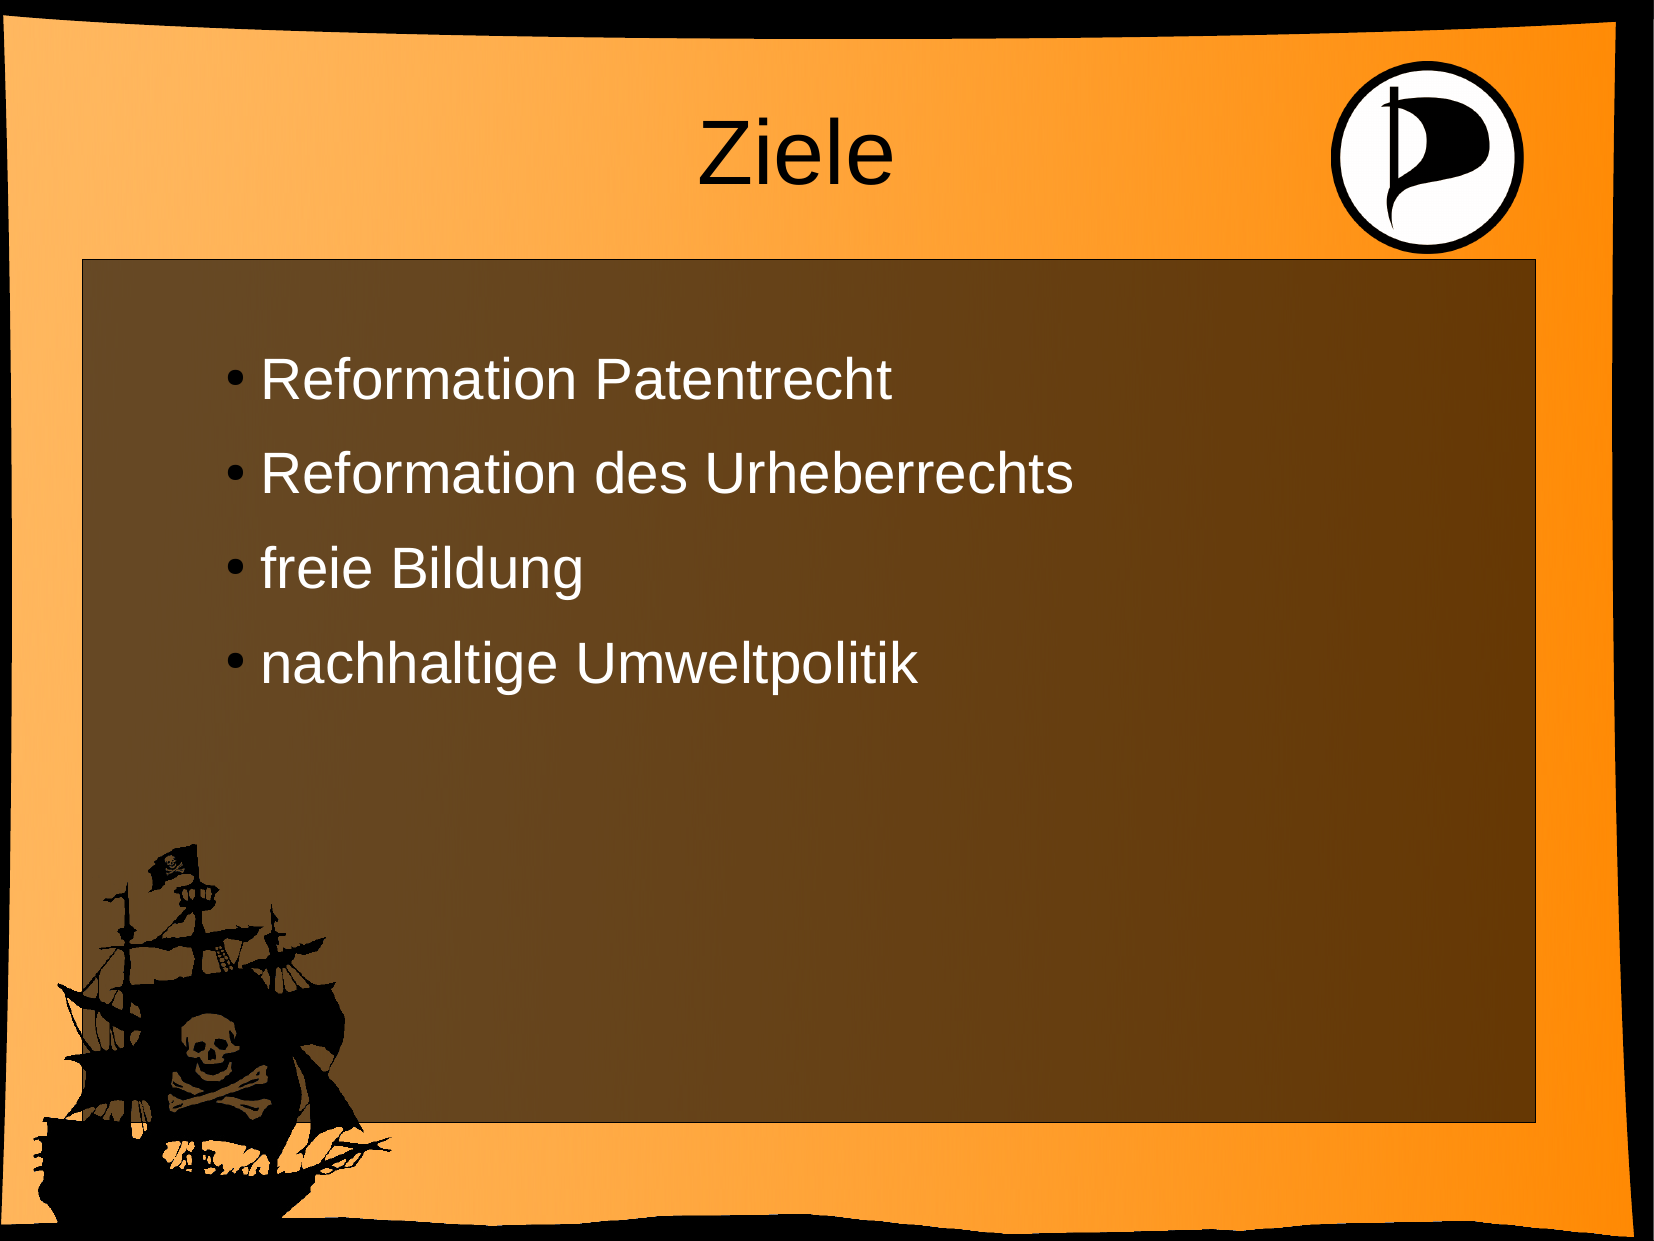

# Ziele
Reformation Patentrecht
Reformation des Urheberrechts
freie Bildung
nachhaltige Umweltpolitik